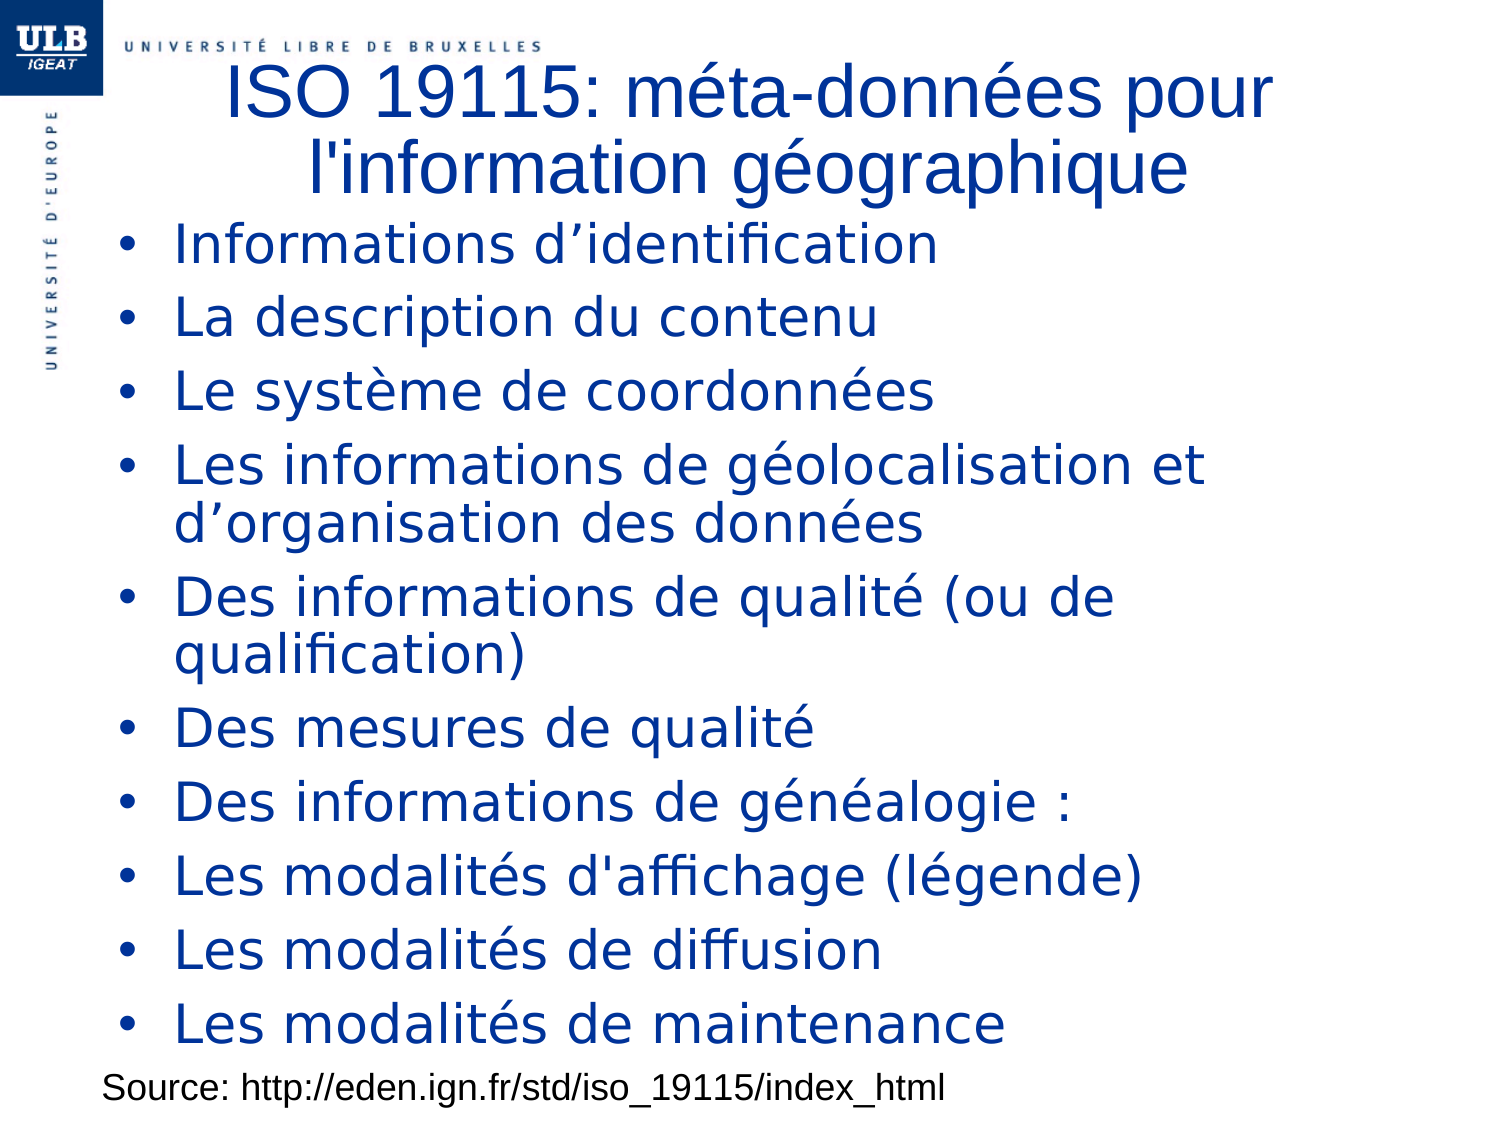

# ISO 19115: méta-données pour l'information géographique
Informations d’identification
La description du contenu
Le système de coordonnées
Les informations de géolocalisation et d’organisation des données
Des informations de qualité (ou de qualification)
Des mesures de qualité
Des informations de généalogie :
Les modalités d'affichage (légende)
Les modalités de diffusion
Les modalités de maintenance
Source: http://eden.ign.fr/std/iso_19115/index_html